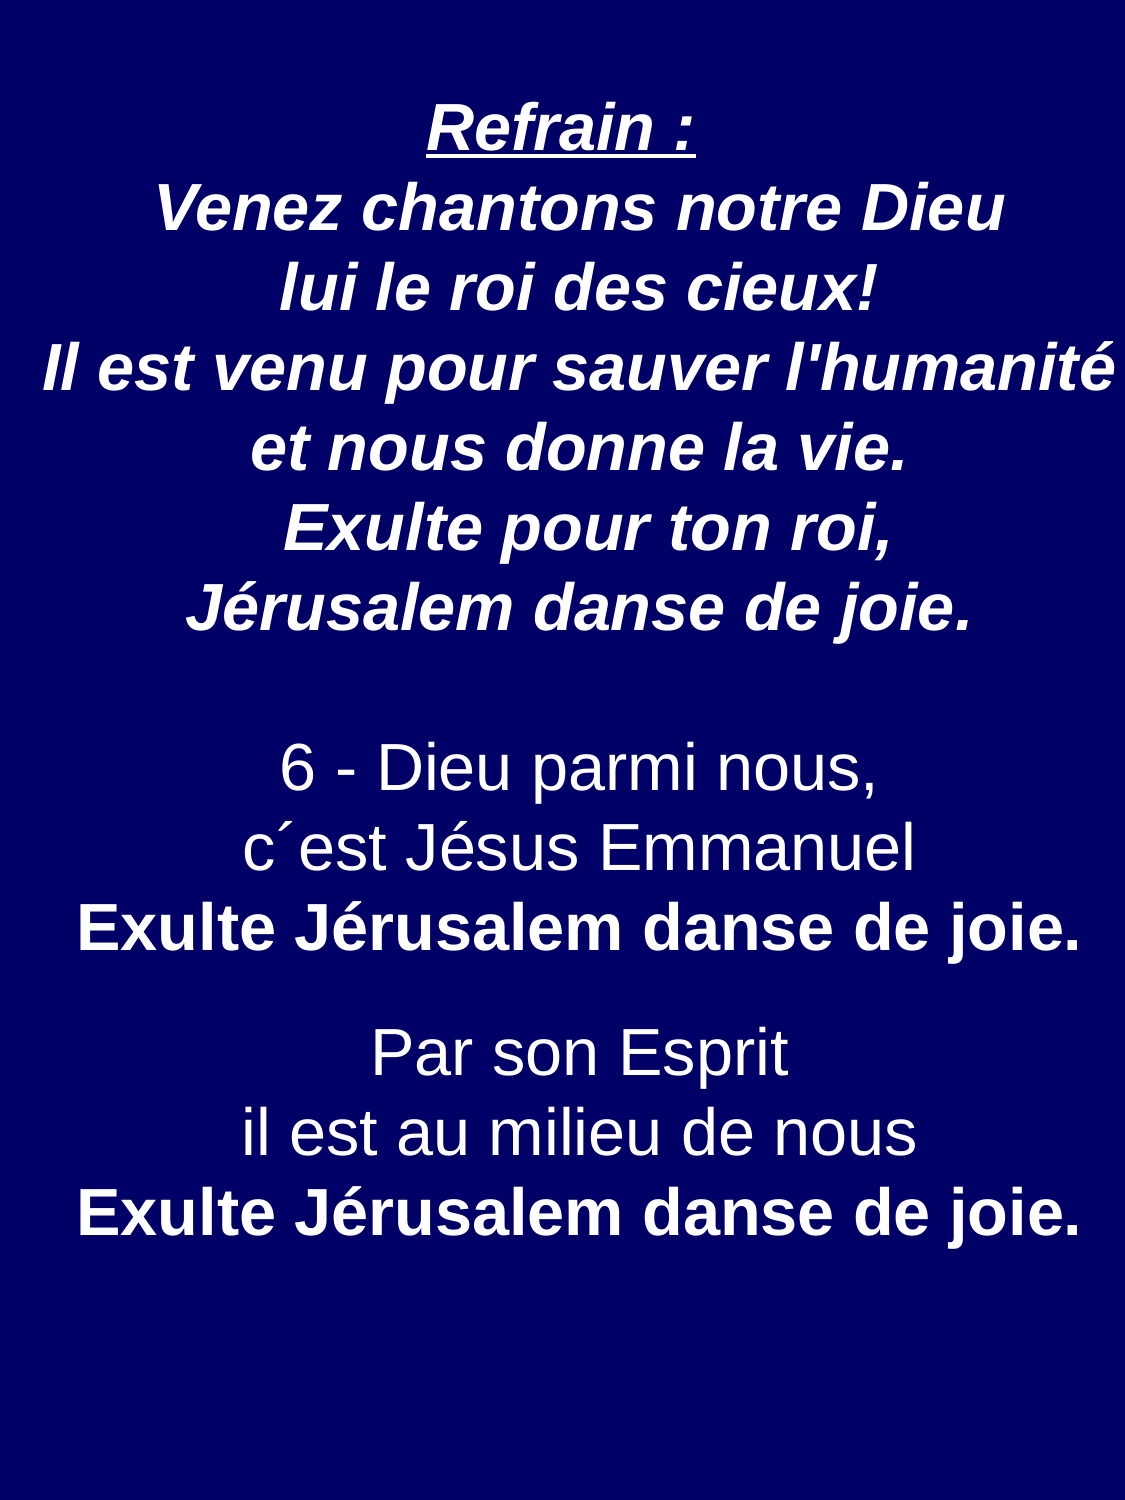

Refrain :
Venez chantons notre Dieu
lui le roi des cieux!
 Il est venu pour sauver l'humanité
et nous donne la vie.
 Exulte pour ton roi,
Jérusalem danse de joie.
 
6 - Dieu parmi nous,
c´est Jésus Emmanuel
Exulte Jérusalem danse de joie.
Par son Esprit
il est au milieu de nous
Exulte Jérusalem danse de joie.